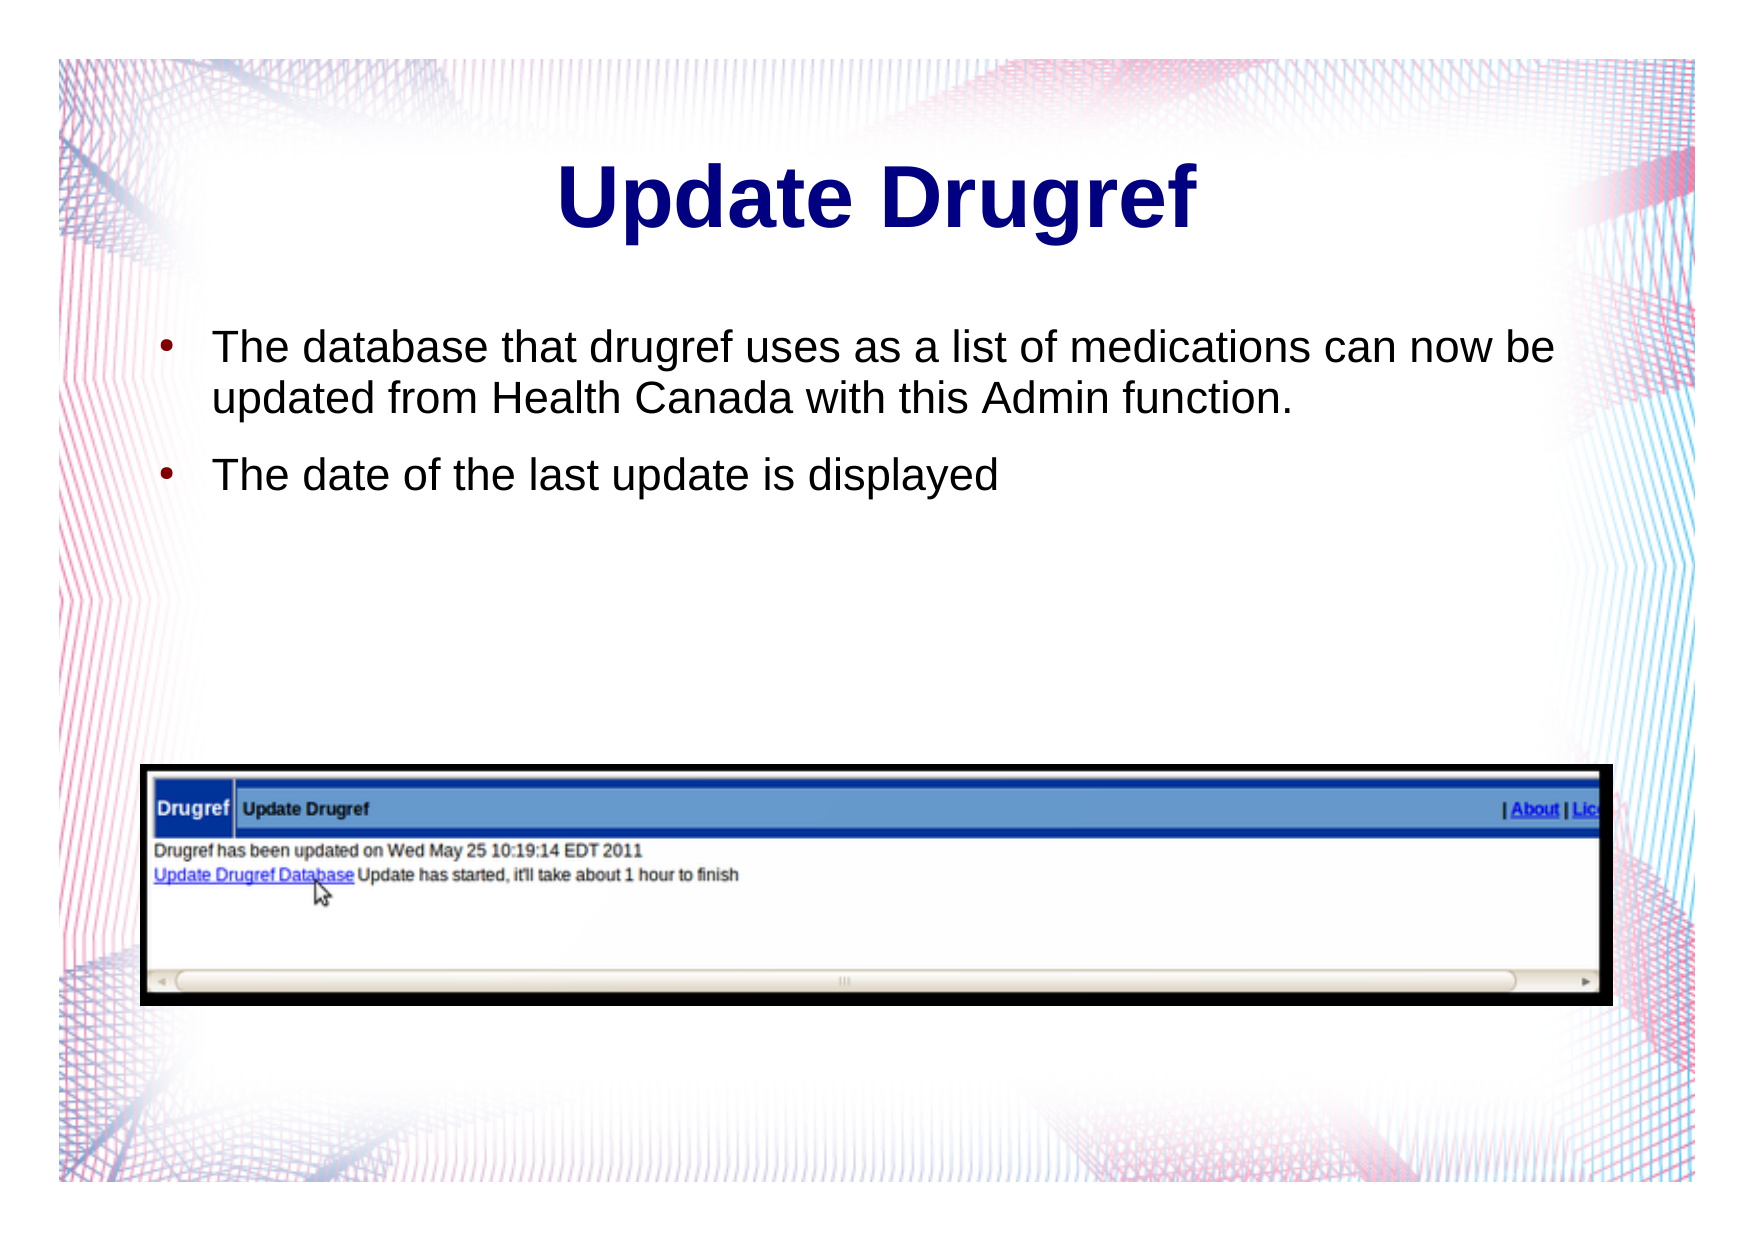

# Update Drugref
The database that drugref uses as a list of medications can now be updated from Health Canada with this Admin function.
The date of the last update is displayed